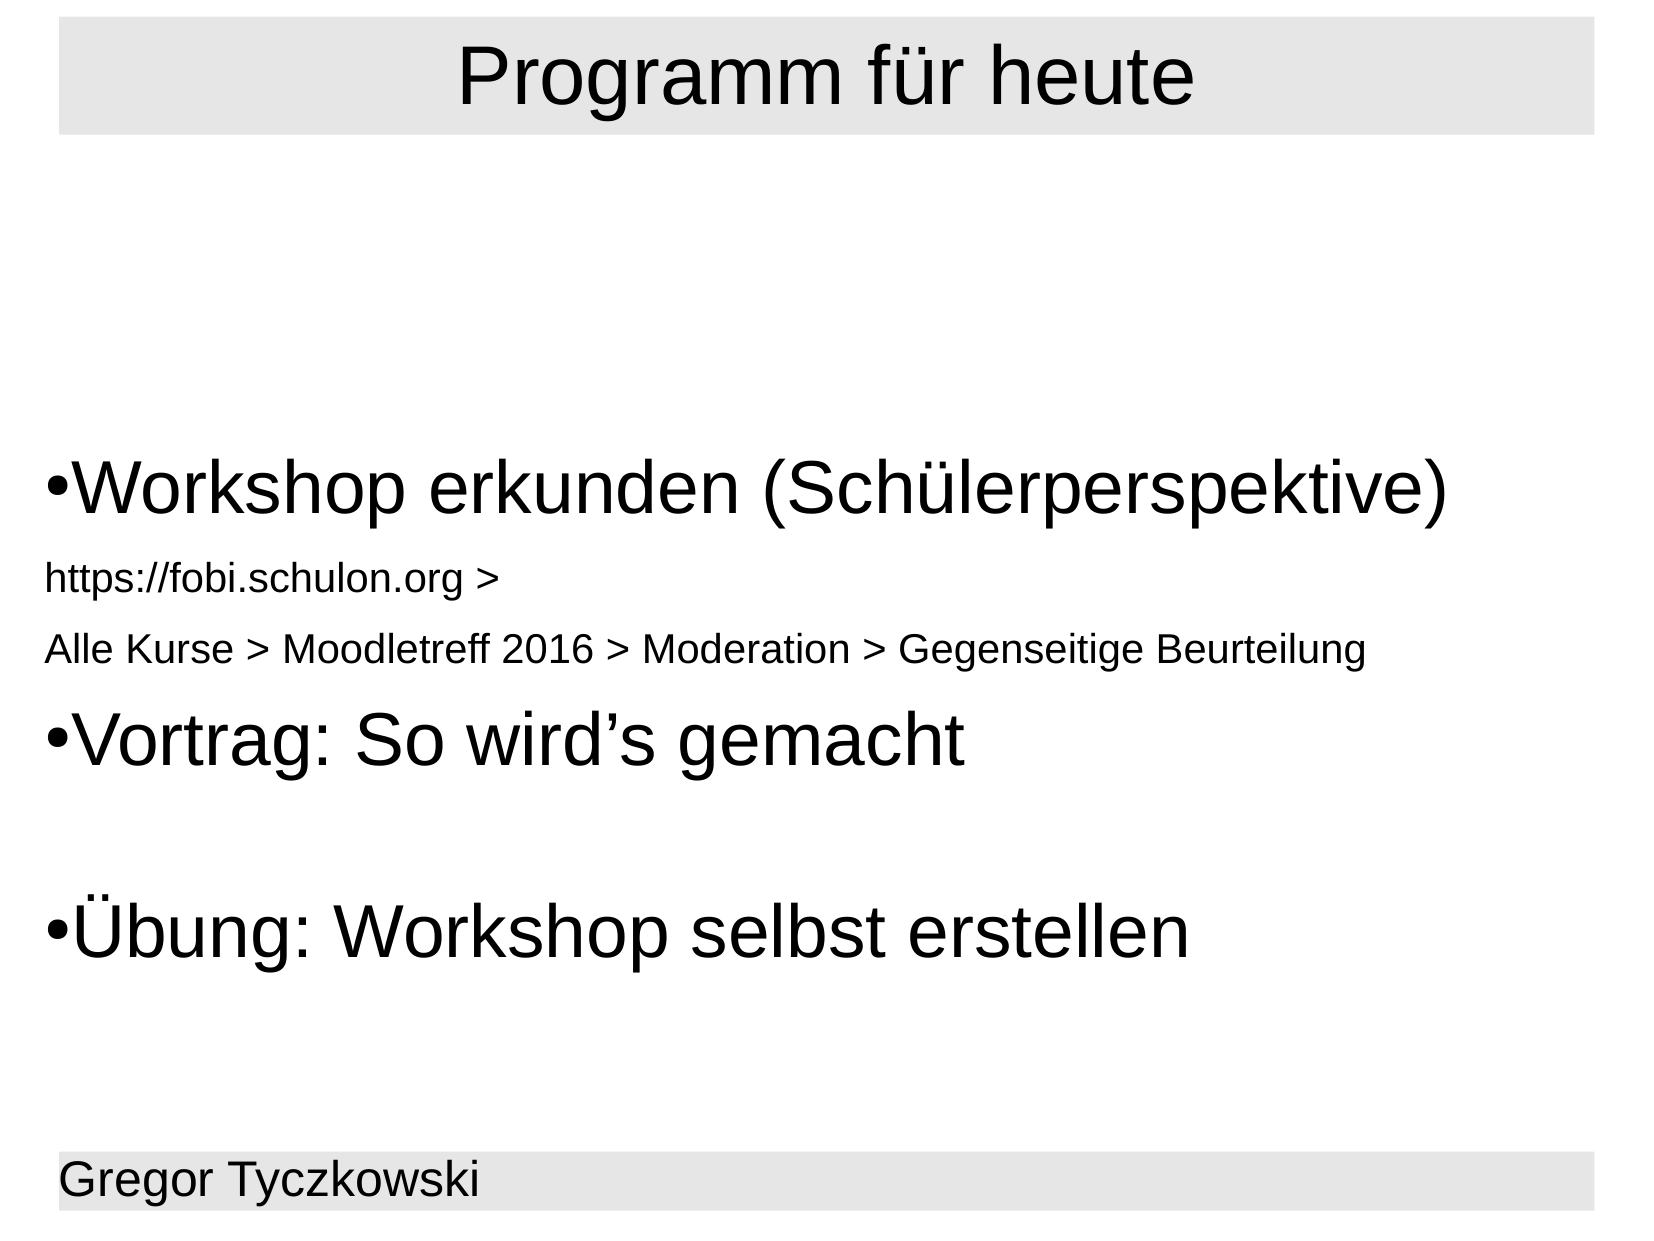

Programm für heute
Workshop erkunden (Schülerperspektive)
https://fobi.schulon.org >
Alle Kurse > Moodletreff 2016 > Moderation > Gegenseitige Beurteilung
Vortrag: So wird’s gemacht
Übung: Workshop selbst erstellen
# Gregor Tyczkowski